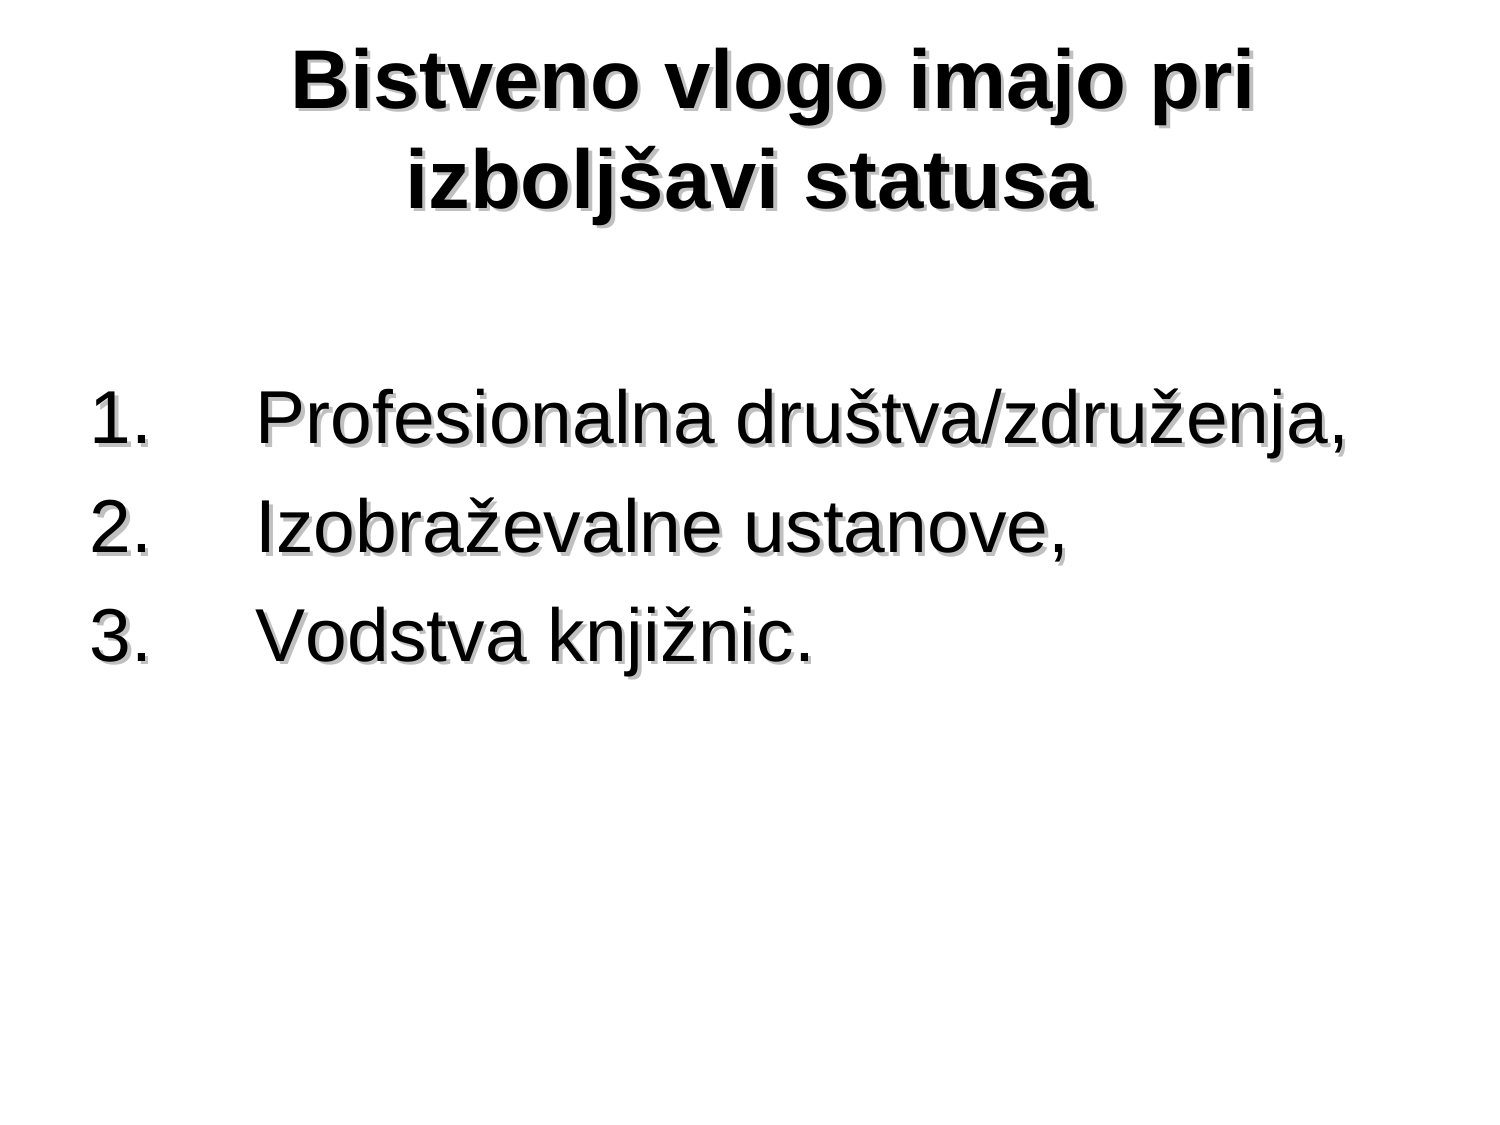

# Bistveno vlogo imajo pri izboljšavi statusa
1.     Profesionalna društva/združenja,
2.     Izobraževalne ustanove,
3.     Vodstva knjižnic.
12
Oddelek za bibliotekarstvo, informacijsko znanost in knjigarstvo, Filozofska fakulteta